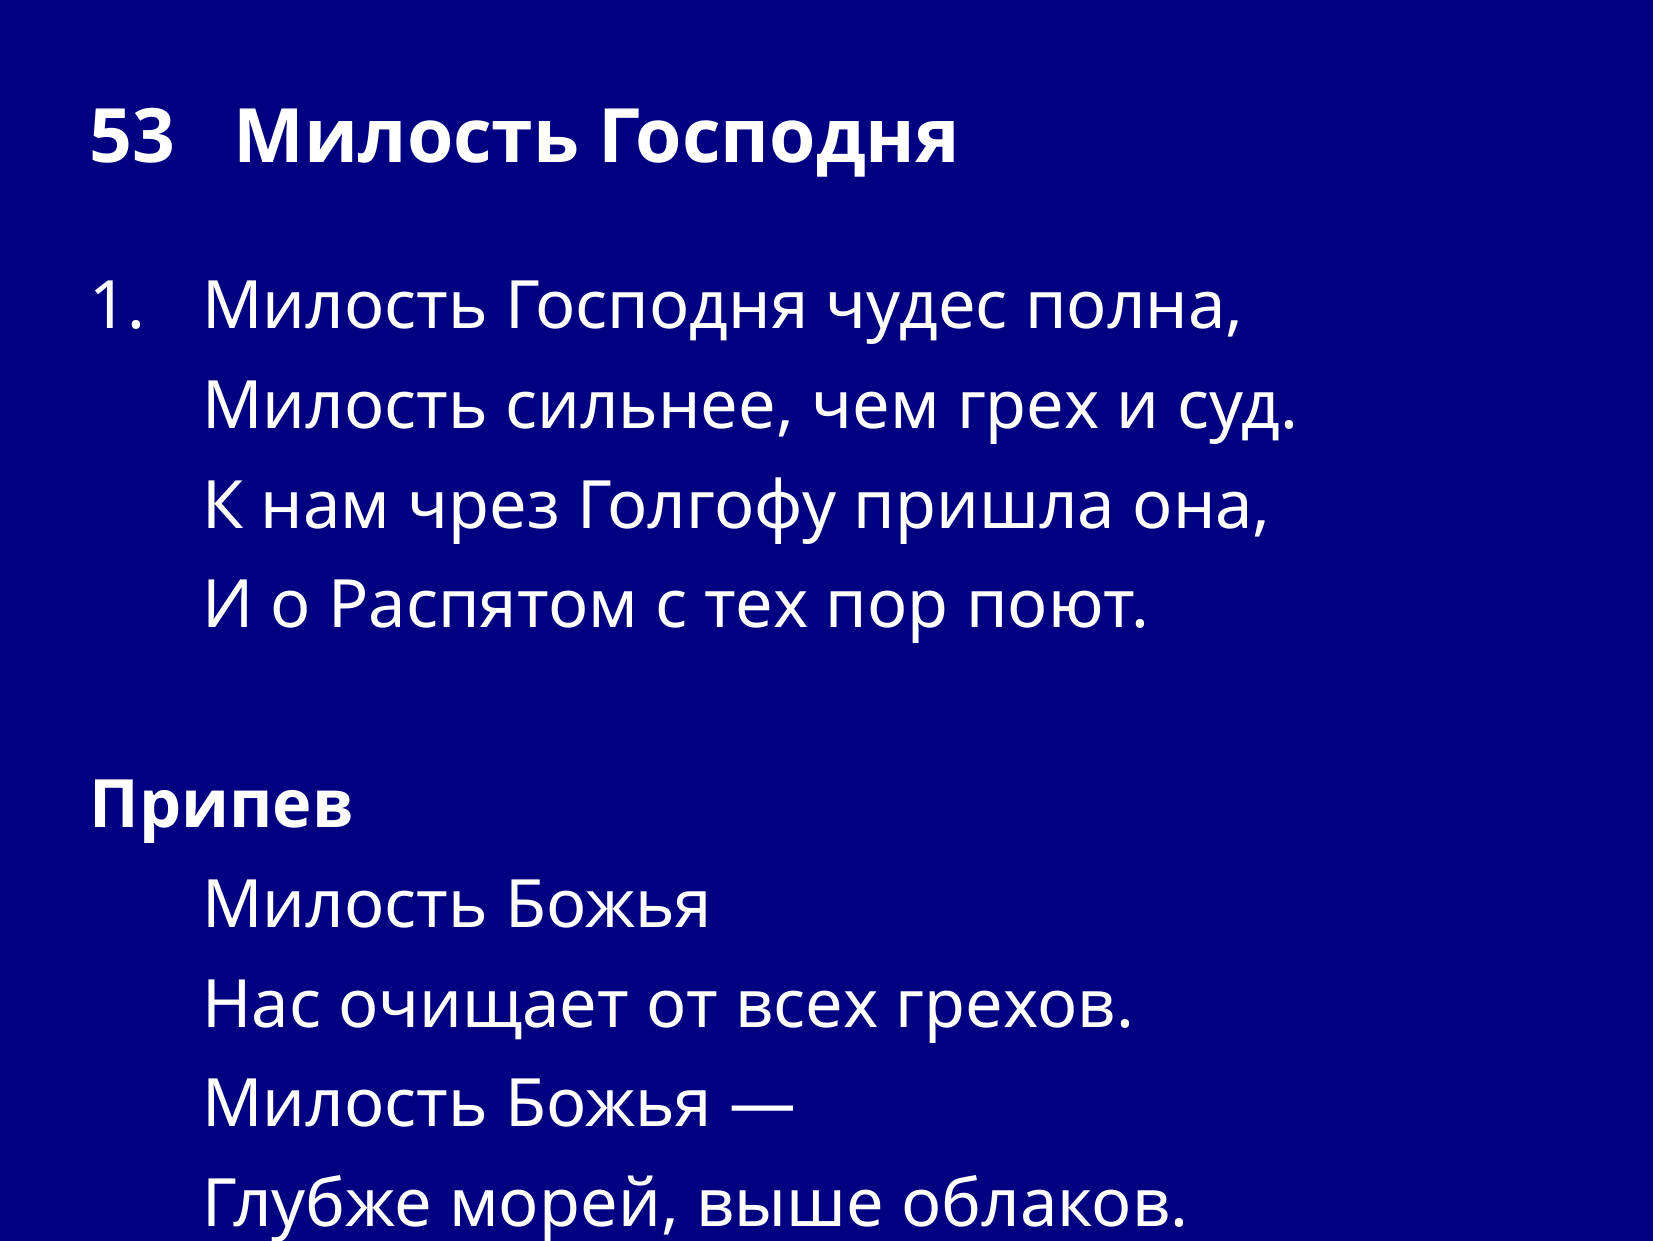

53 Милость Господня
1.	Милость Господня чудес полна,
	Милость сильнее, чем грех и суд.
	К нам чрез Голгофу пришла она,
	И о Распятом с тех пор поют.
Припев
	Милость Божья
	Нас очищает от всех грехов.
	Милость Божья —
	Глубже морей, выше облаков.